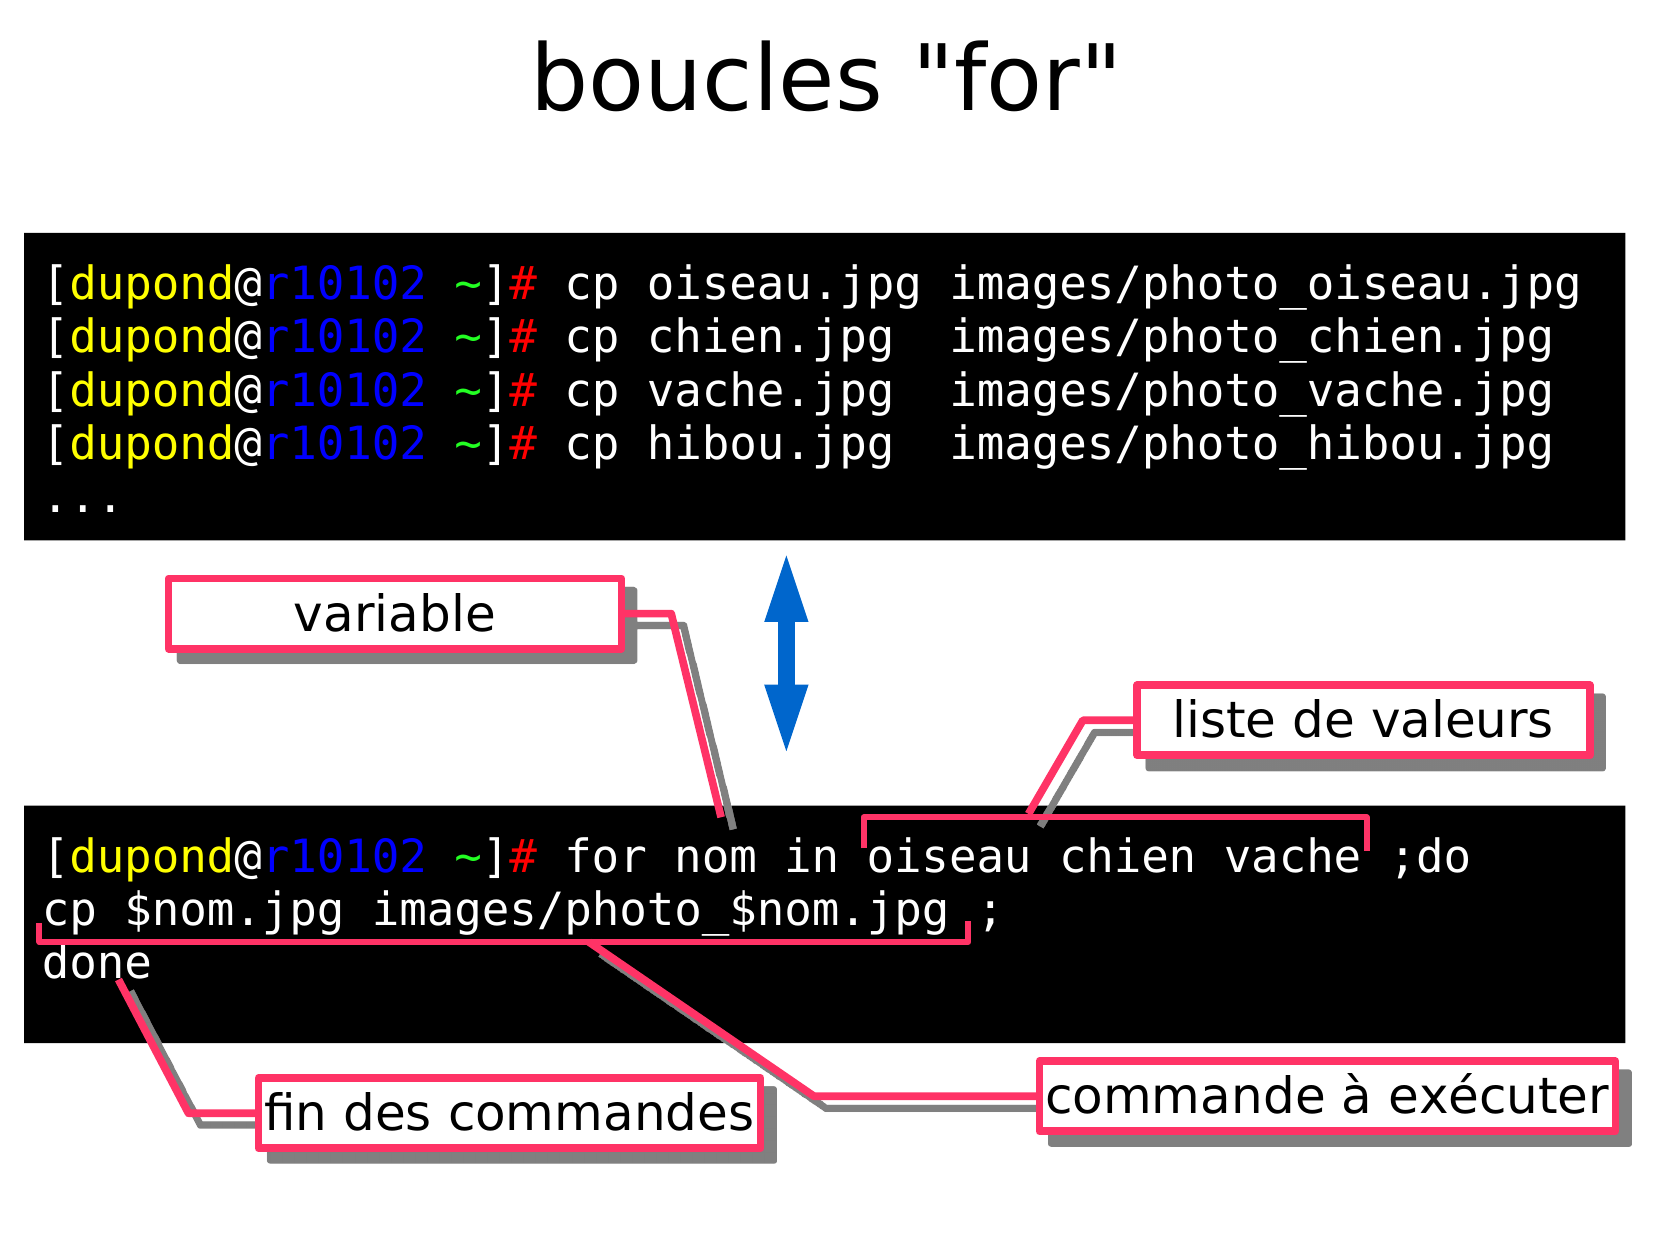

# boucles "for"
[dupond@r10102 ~]# cp oiseau.jpg images/photo_oiseau.jpg
[dupond@r10102 ~]# cp chien.jpg images/photo_chien.jpg
[dupond@r10102 ~]# cp vache.jpg images/photo_vache.jpg
[dupond@r10102 ~]# cp hibou.jpg images/photo_hibou.jpg
...
[dupond@r10102 ~]# for nom in oiseau chien vache ;do cp $nom.jpg images/photo_$nom.jpg ;
done